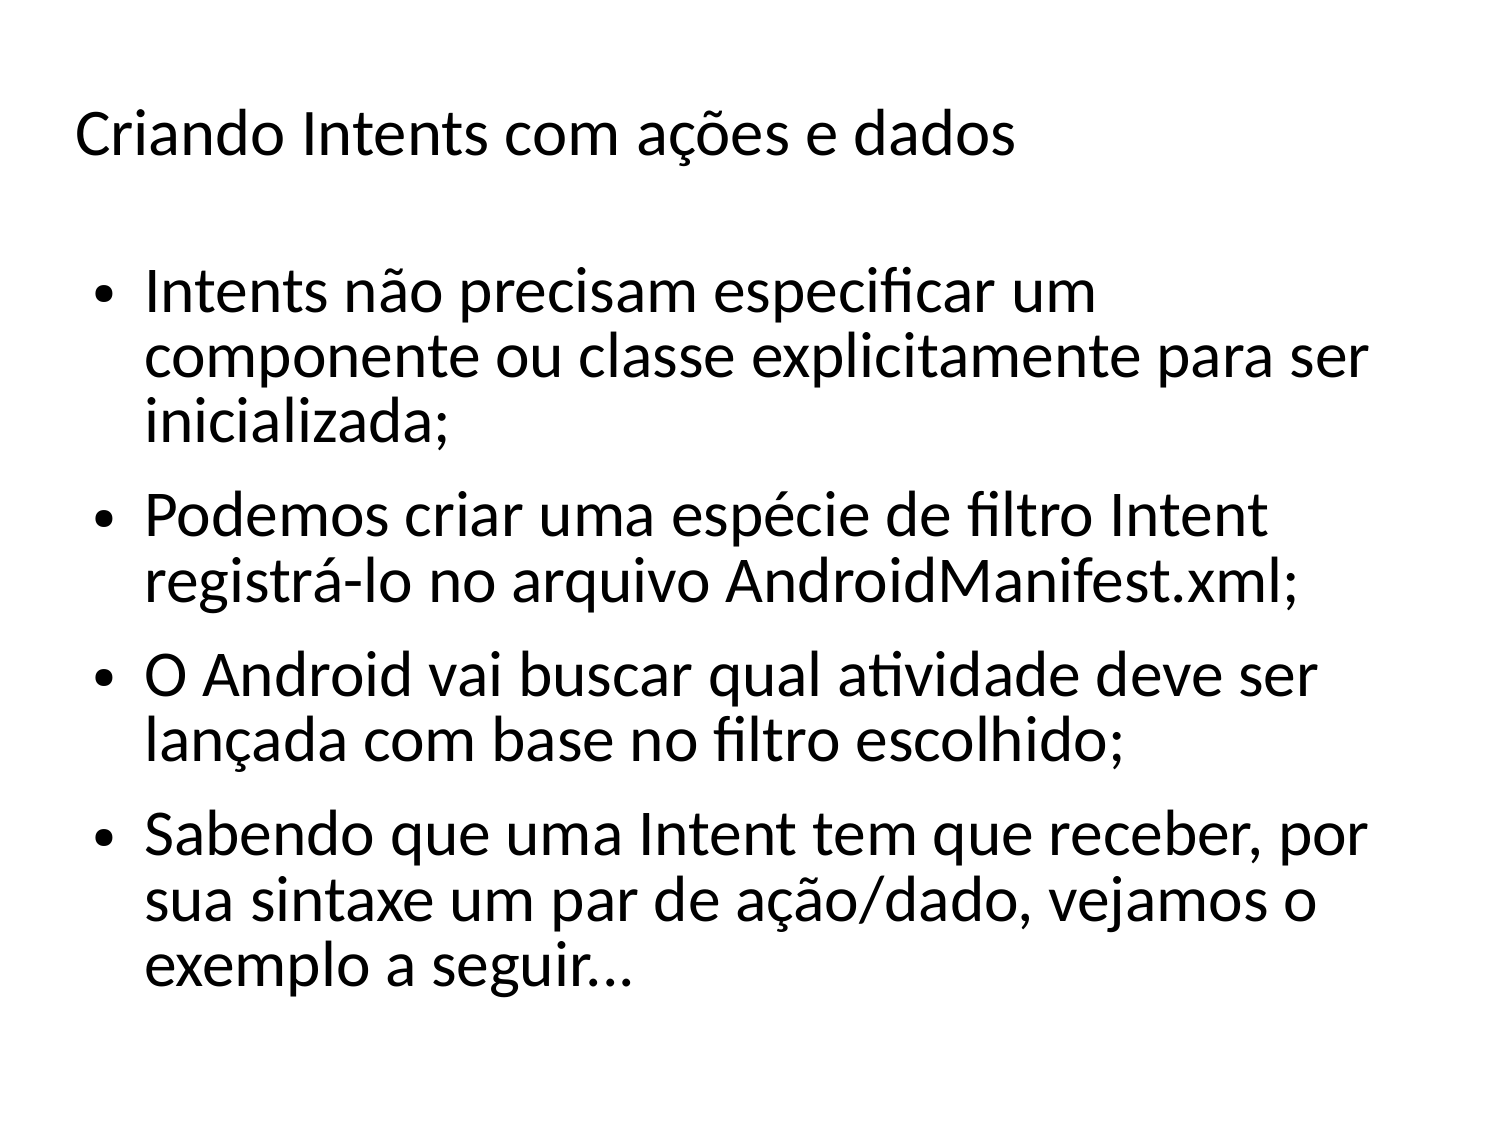

# Criando Intents com ações e dados
Intents não precisam especificar um componente ou classe explicitamente para ser inicializada;
Podemos criar uma espécie de filtro Intent registrá-lo no arquivo AndroidManifest.xml;
O Android vai buscar qual atividade deve ser lançada com base no filtro escolhido;
Sabendo que uma Intent tem que receber, por sua sintaxe um par de ação/dado, vejamos o exemplo a seguir...